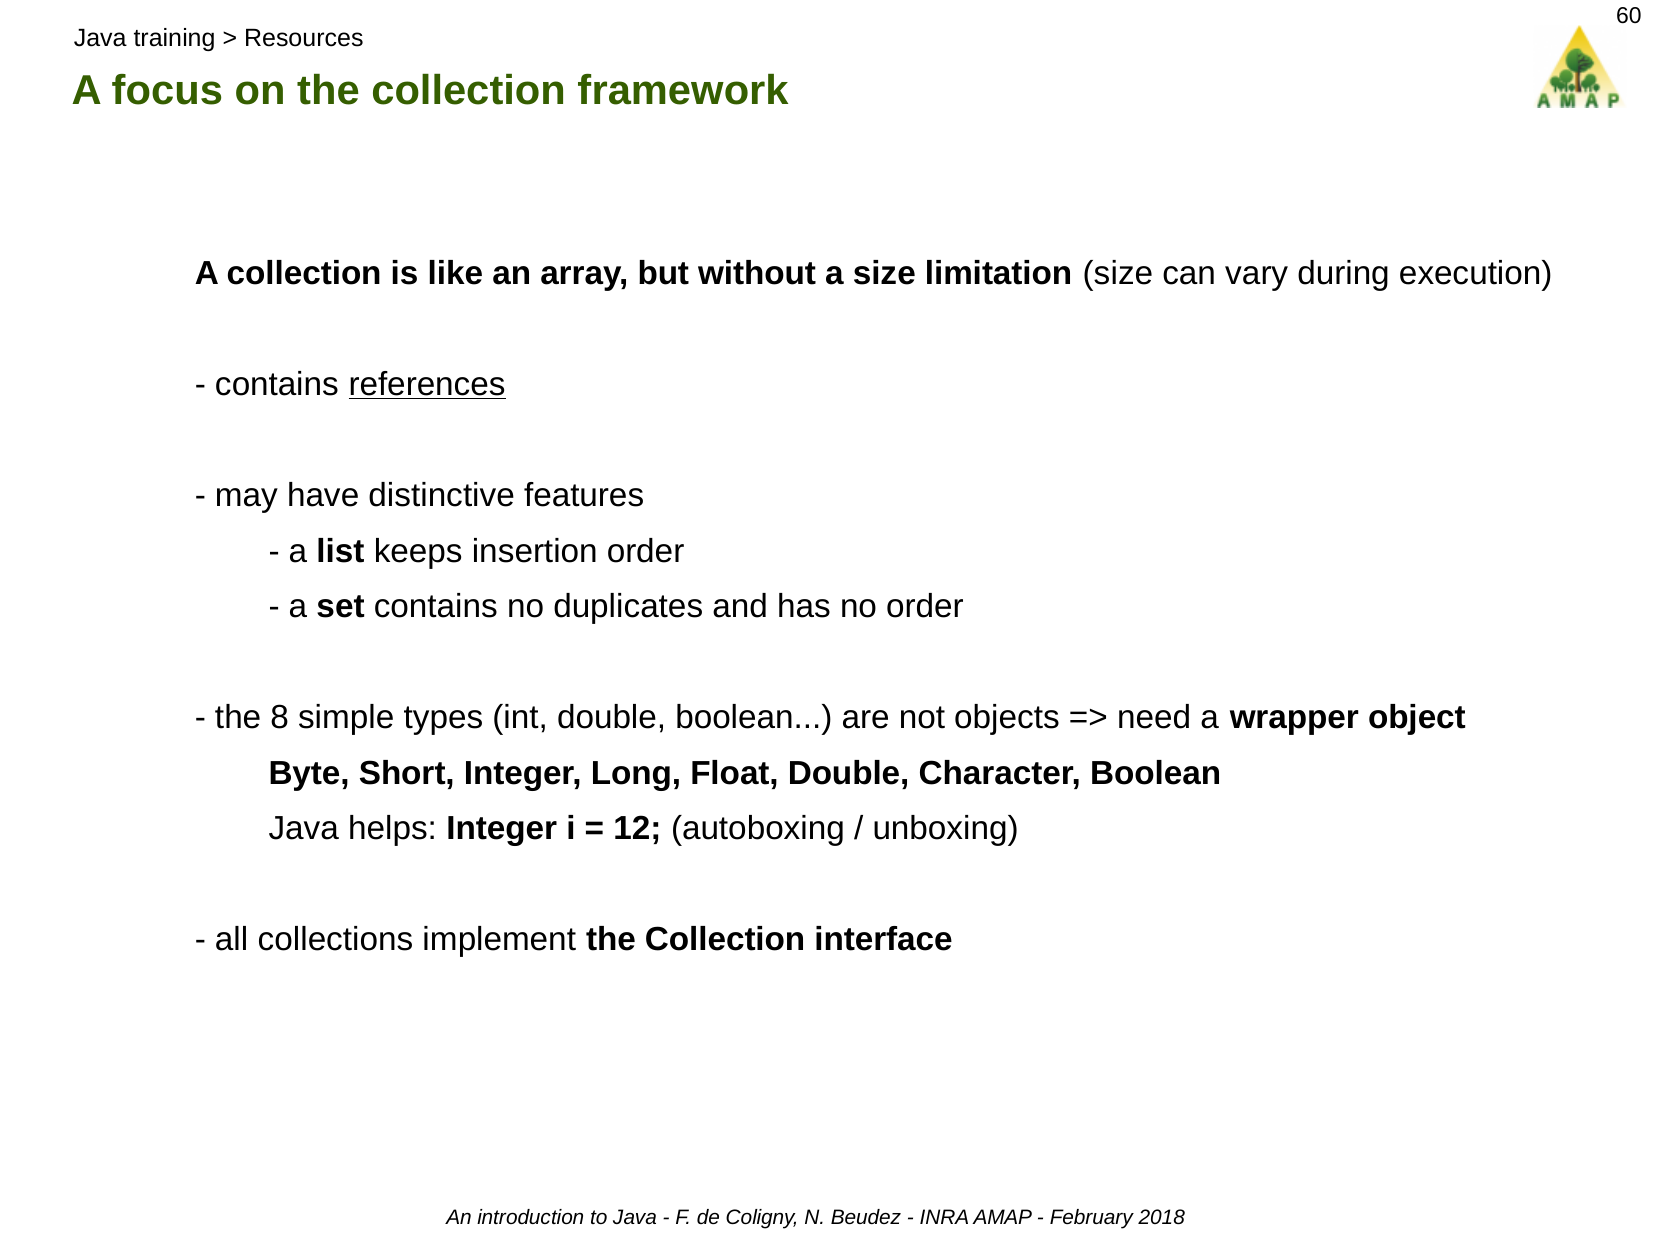

60
Java training > Resources
A focus on the collection framework
A collection is like an array, but without a size limitation (size can vary during execution)
- contains references
- may have distinctive features
	- a list keeps insertion order
	- a set contains no duplicates and has no order
- the 8 simple types (int, double, boolean...) are not objects => need a wrapper object
	Byte, Short, Integer, Long, Float, Double, Character, Boolean
	Java helps: Integer i = 12; (autoboxing / unboxing)
- all collections implement the Collection interface